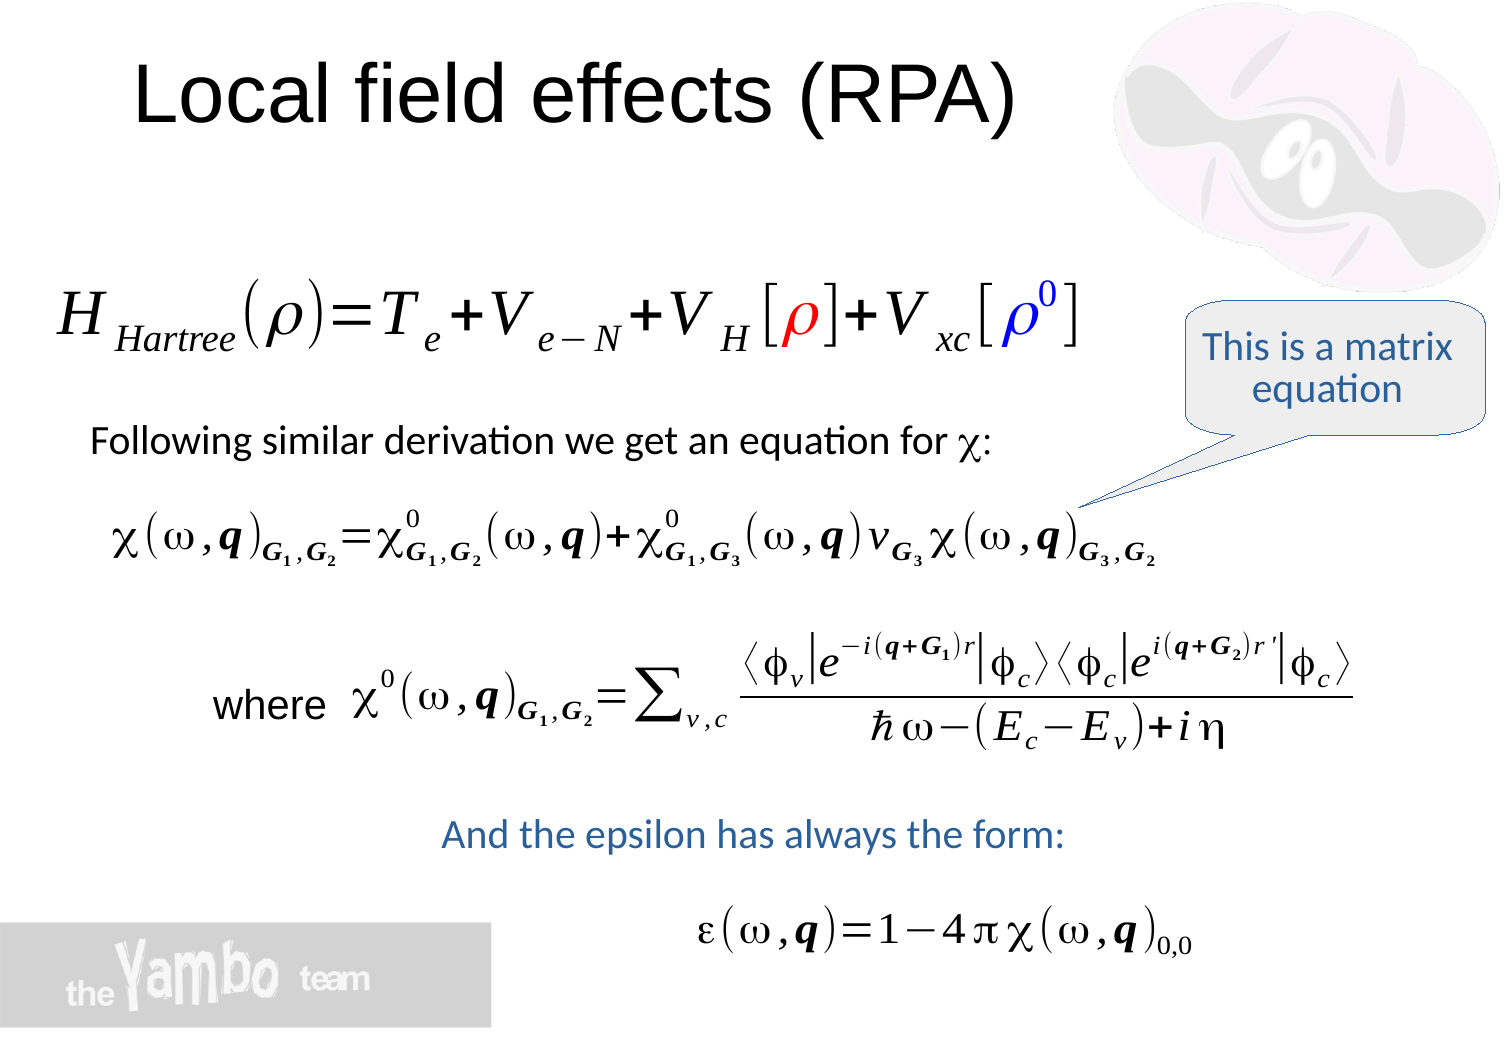

Local field effects (RPA)
This is a matrix equation
Following similar derivation we get an equation for c:
where
And the epsilon has always the form: